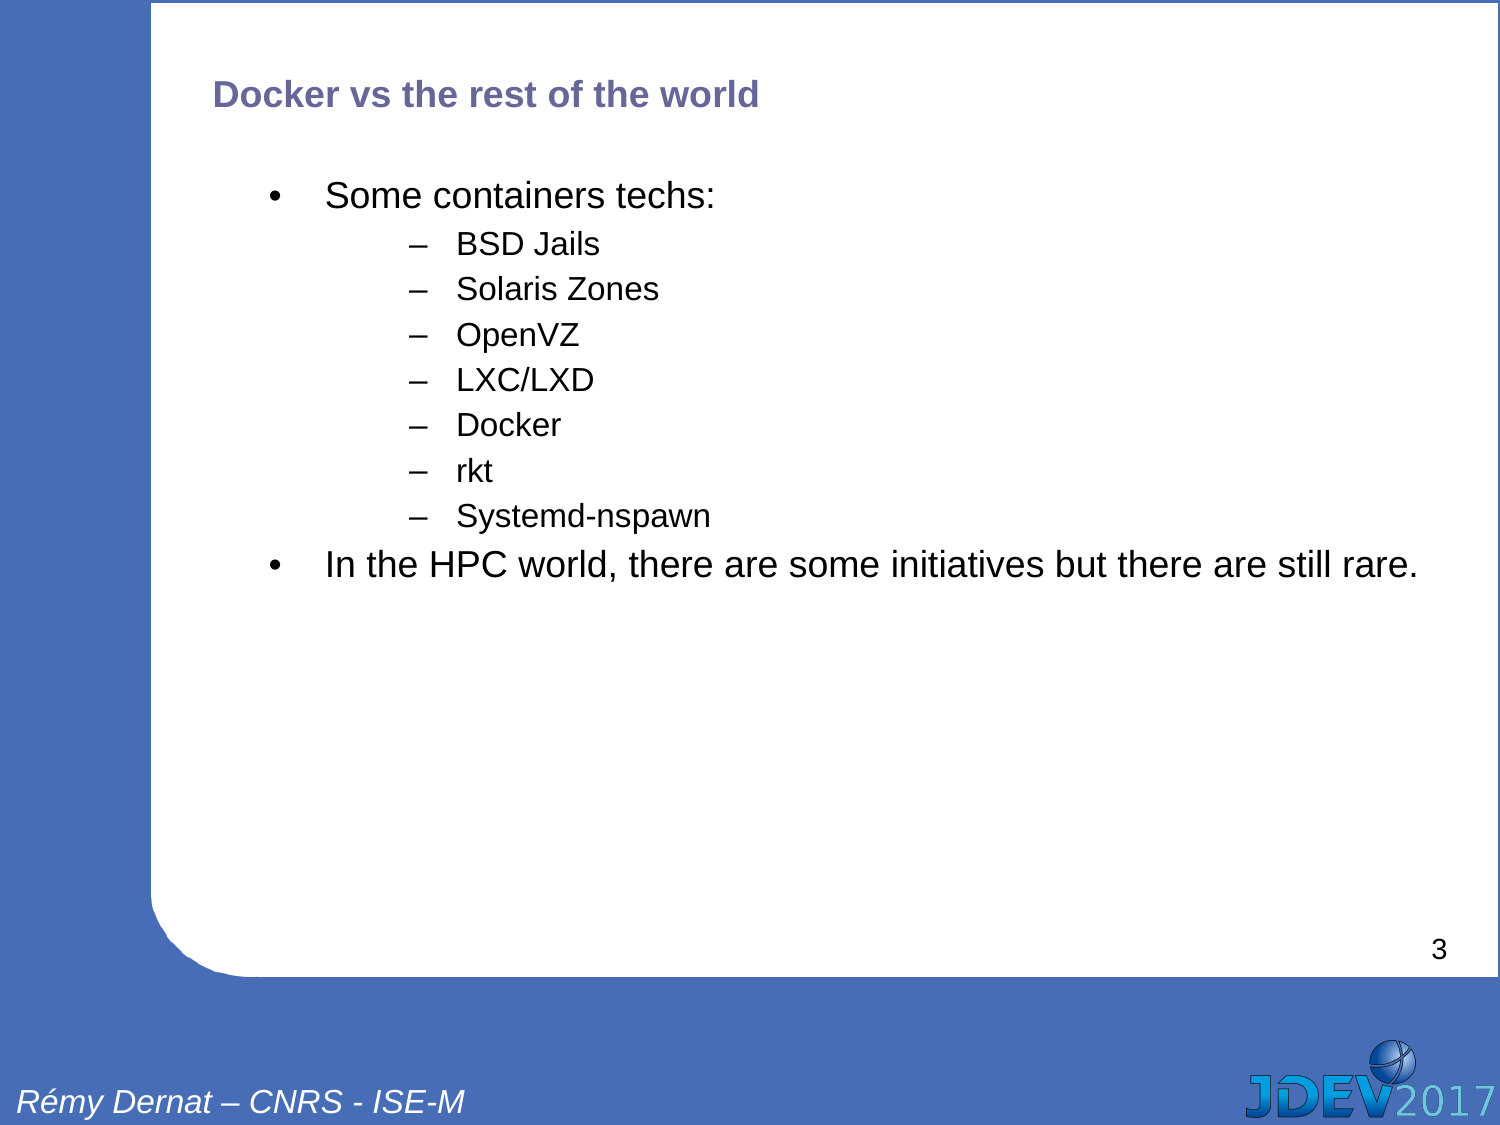

# Docker vs the rest of the world
Some containers techs:
BSD Jails
Solaris Zones
OpenVZ
LXC/LXD
Docker
rkt
Systemd-nspawn
In the HPC world, there are some initiatives but there are still rare.
3
Rémy Dernat – CNRS - ISE-M